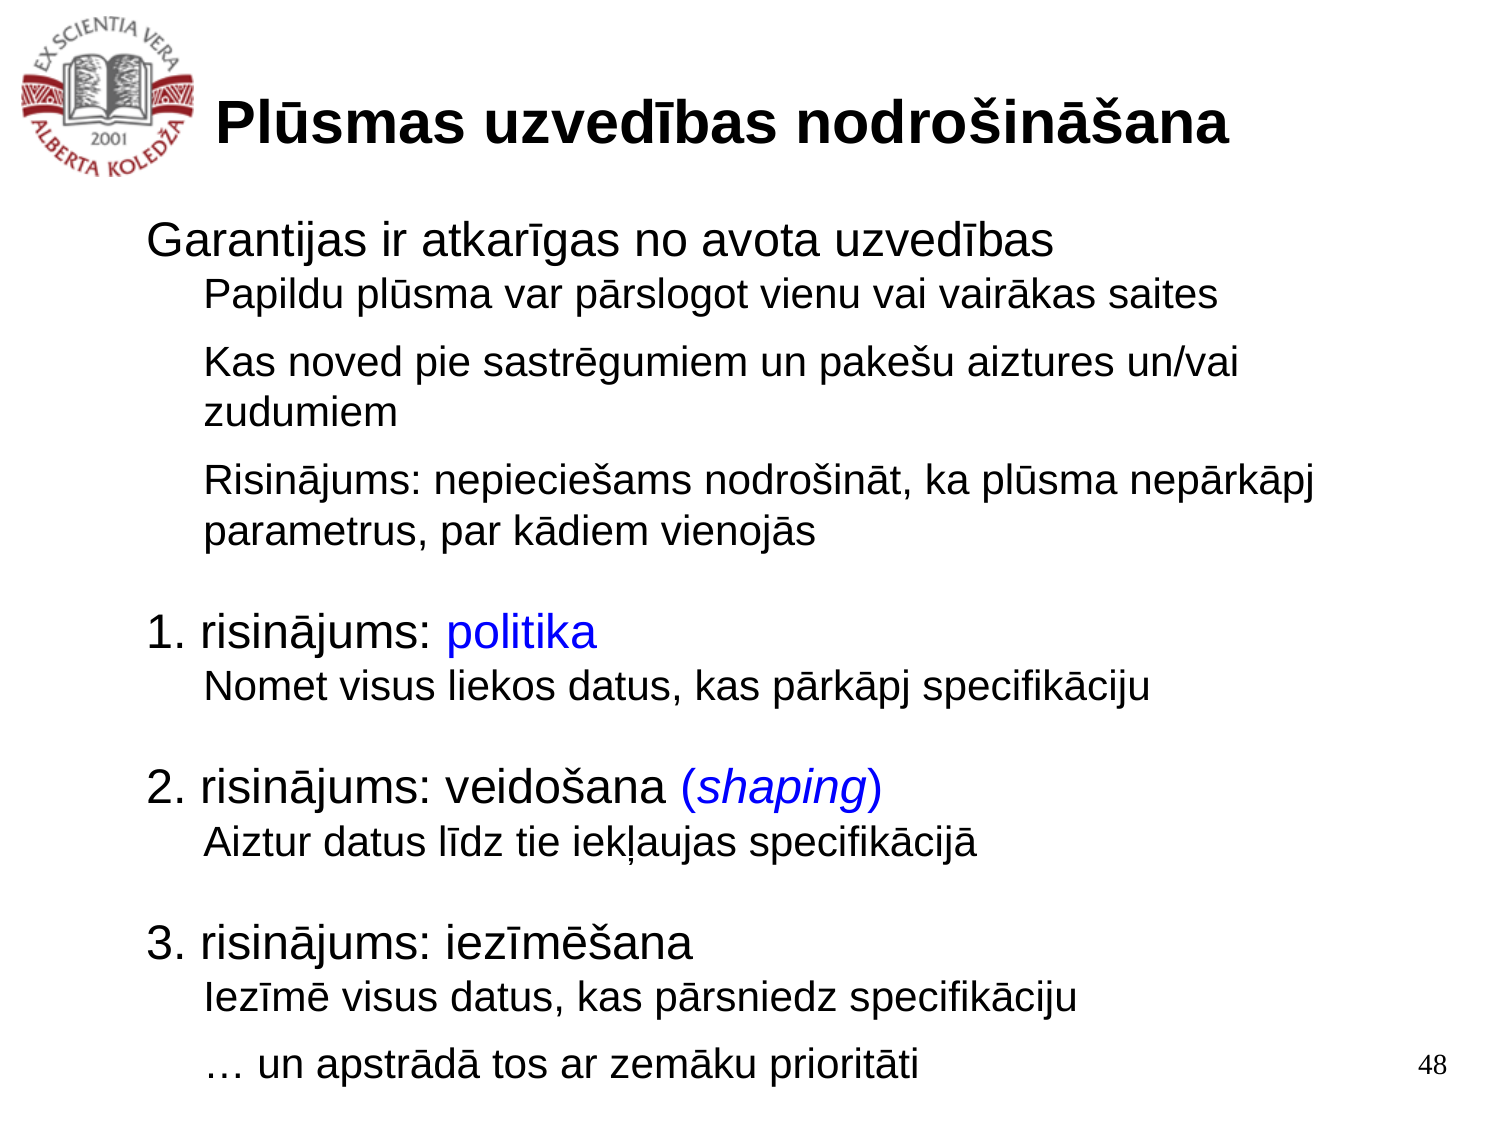

# Plūsmas uzvedības nodrošināšana
Garantijas ir atkarīgas no avota uzvedības
Papildu plūsma var pārslogot vienu vai vairākas saites
Kas noved pie sastrēgumiem un pakešu aiztures un/vai zudumiem
Risinājums: nepieciešams nodrošināt, ka plūsma nepārkāpj parametrus, par kādiem vienojās
1. risinājums: politika
Nomet visus liekos datus, kas pārkāpj specifikāciju
2. risinājums: veidošana (shaping)
Aiztur datus līdz tie iekļaujas specifikācijā
3. risinājums: iezīmēšana
Iezīmē visus datus, kas pārsniedz specifikāciju
… un apstrādā tos ar zemāku prioritāti